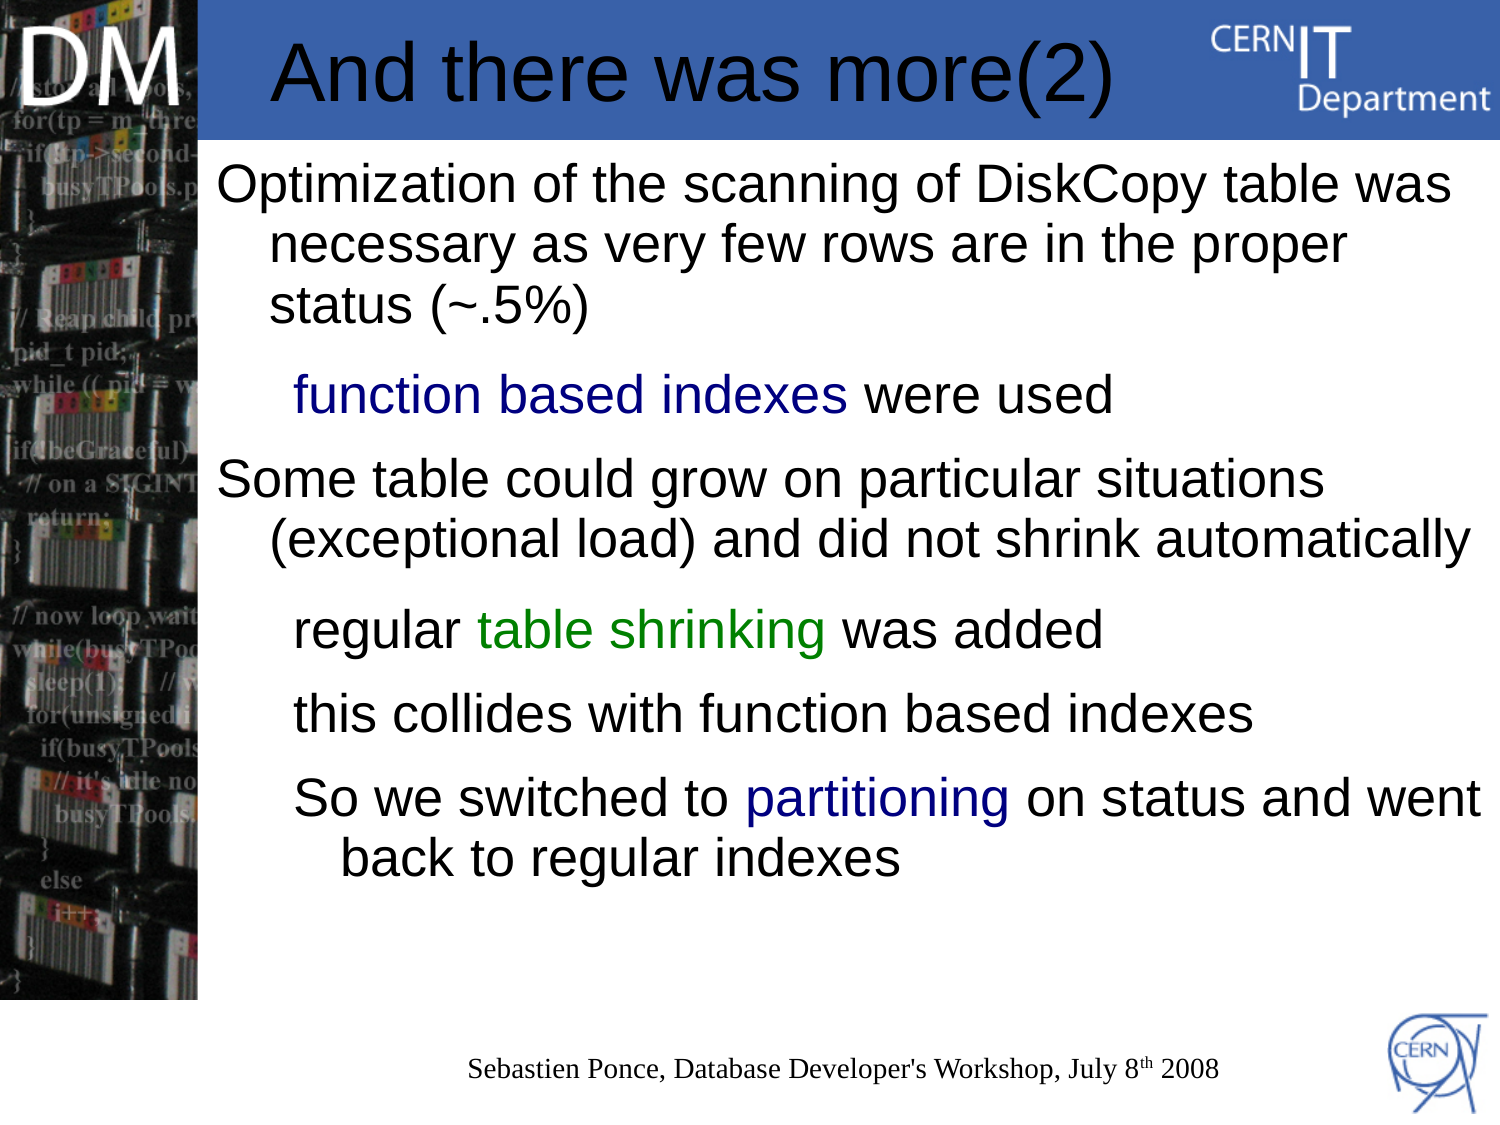

# And there was more(2)
Optimization of the scanning of DiskCopy table was necessary as very few rows are in the proper status (~.5%)
function based indexes were used
Some table could grow on particular situations (exceptional load) and did not shrink automatically
regular table shrinking was added
this collides with function based indexes
So we switched to partitioning on status and went back to regular indexes